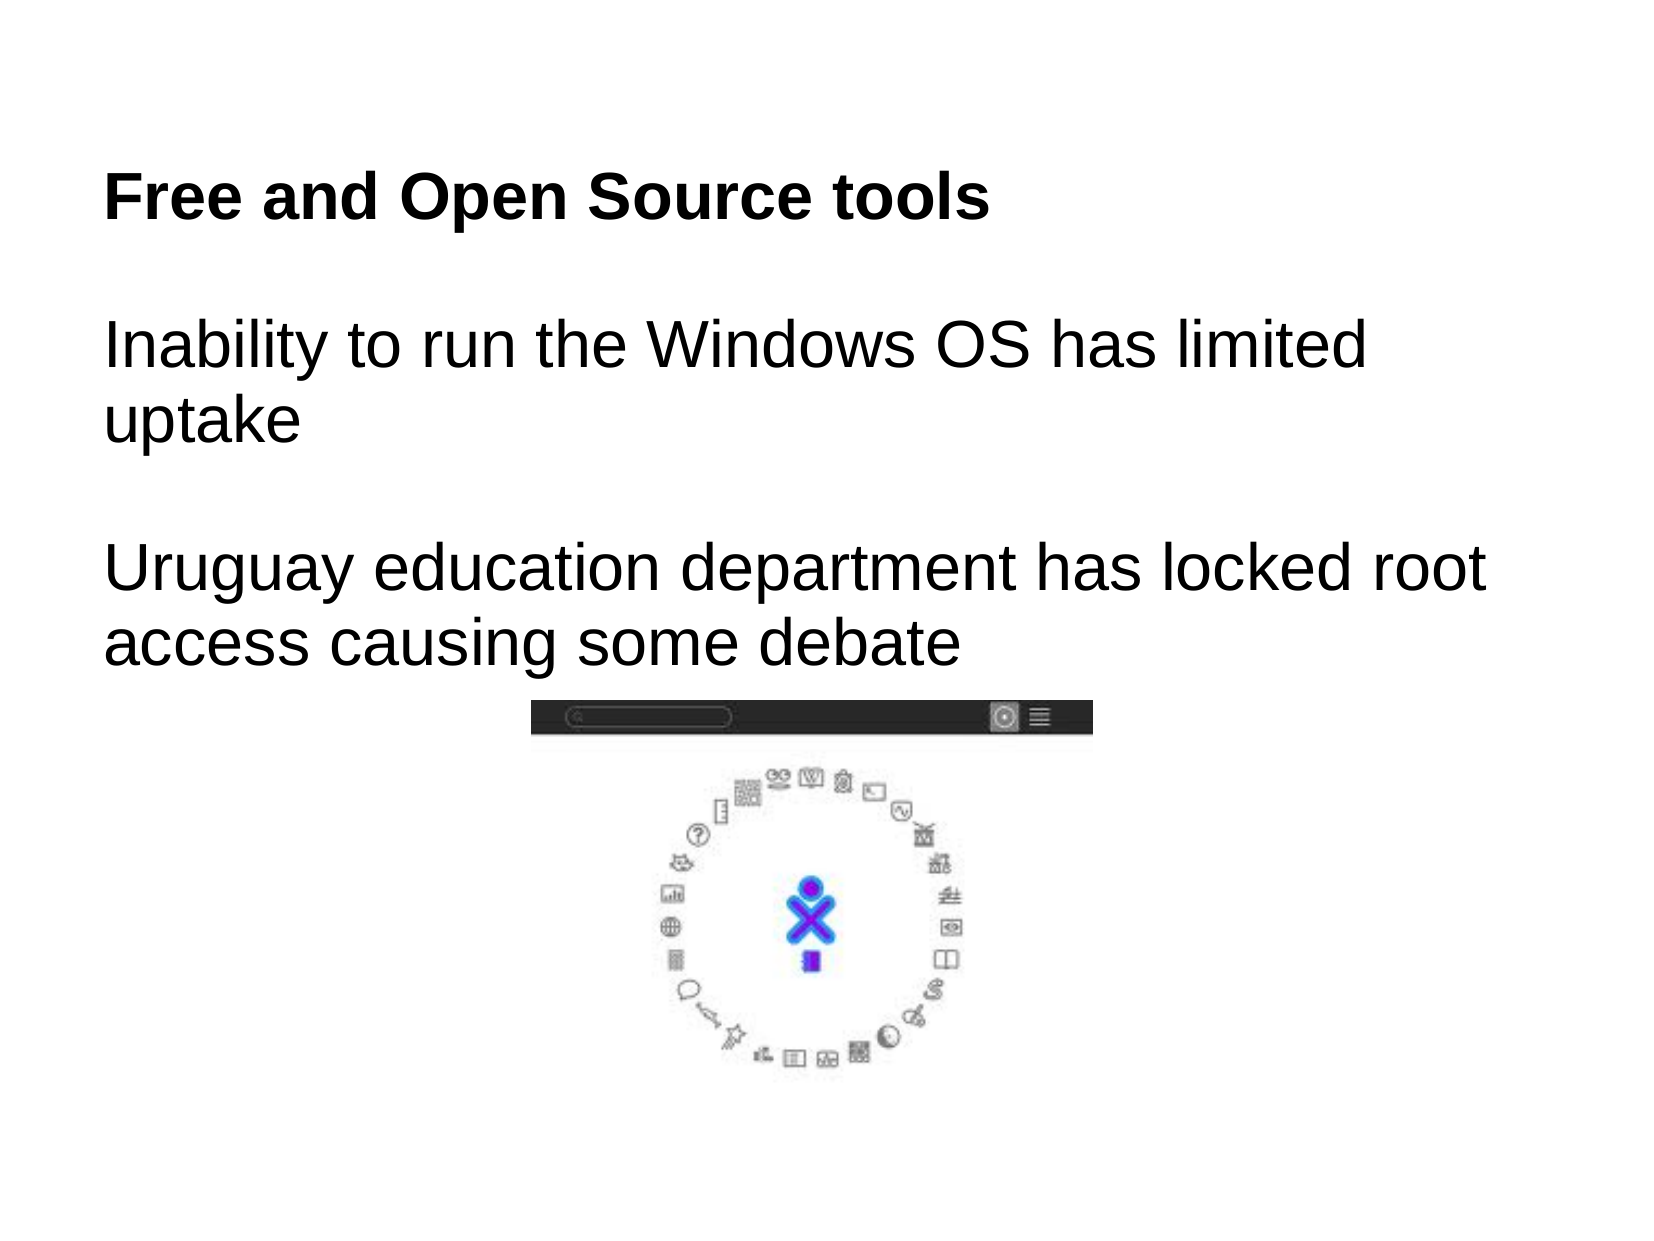

Free and Open Source tools
Inability to run the Windows OS has limited uptake
Uruguay education department has locked root access causing some debate